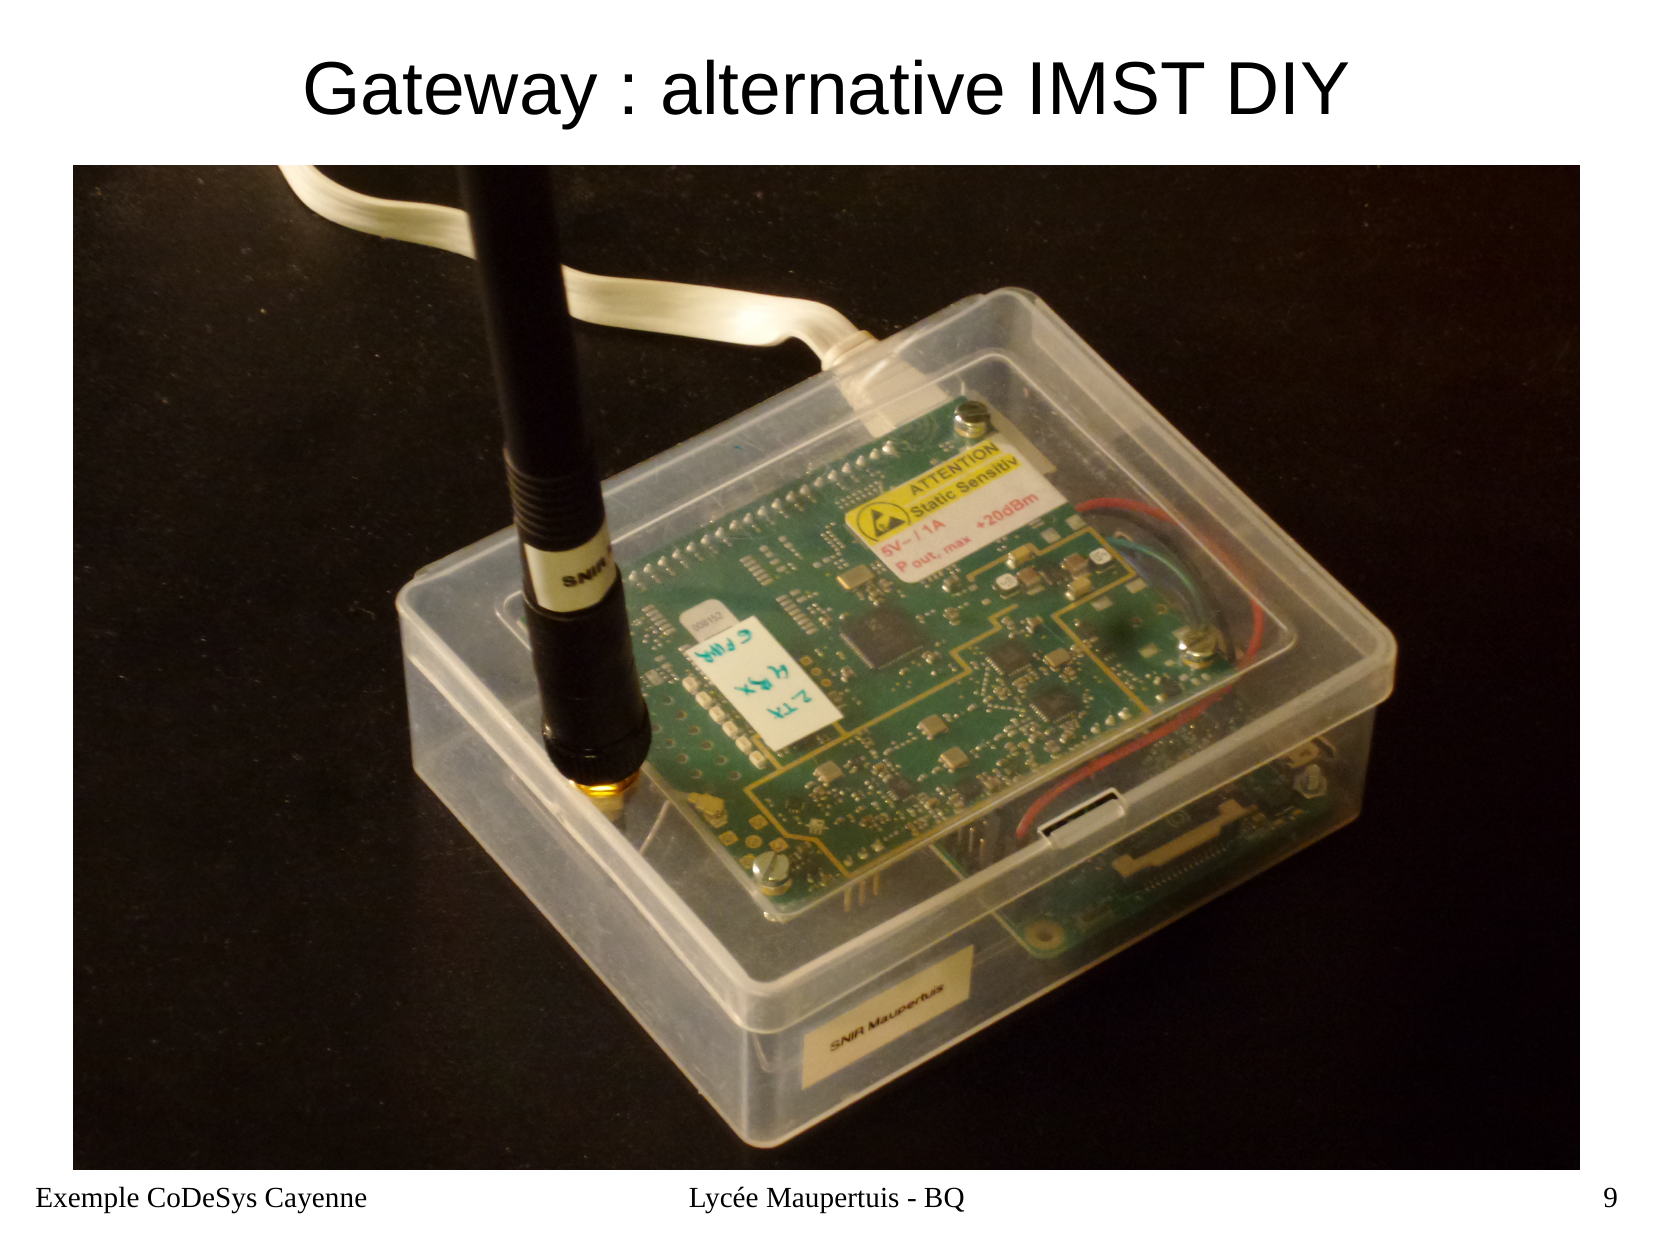

# Gateway : alternative IMST DIY
Exemple CoDeSys Cayenne
Lycée Maupertuis - BQ
9